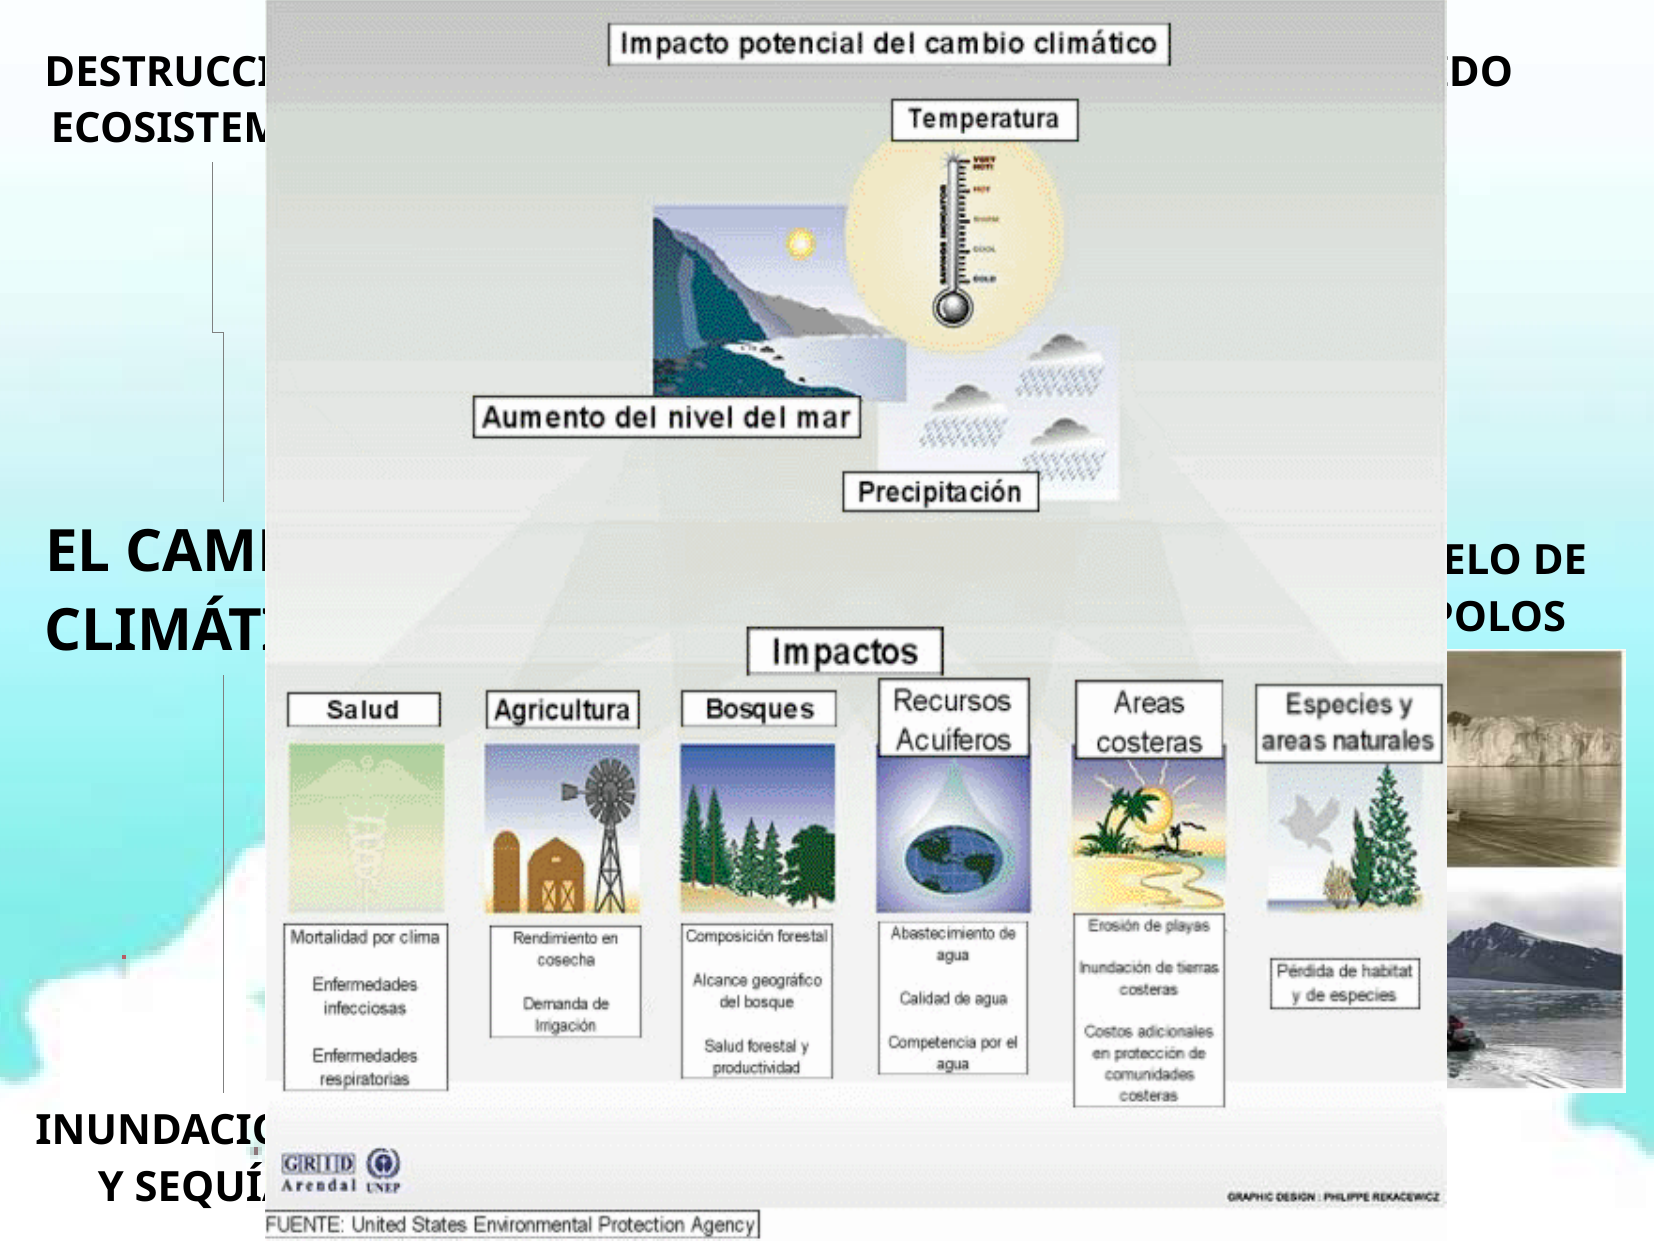

DESTRUCCIÓN
ECOSISTEMAS
IMPOSIBILIDAD DE ADAPTARSE AL RÁPIDO
AUMENTO DE LAS TEMPERATURAS
EL CAMBIO
CLIMÁTICO
DESHIELO DE
LOS POLOS
SUBIDA DEL NIVEL DEL MAR
INUNDACIONES
Y SEQUÍAS
ALTERACIÓN DEL RÉGIMEN
DE PRECIPITACIONES